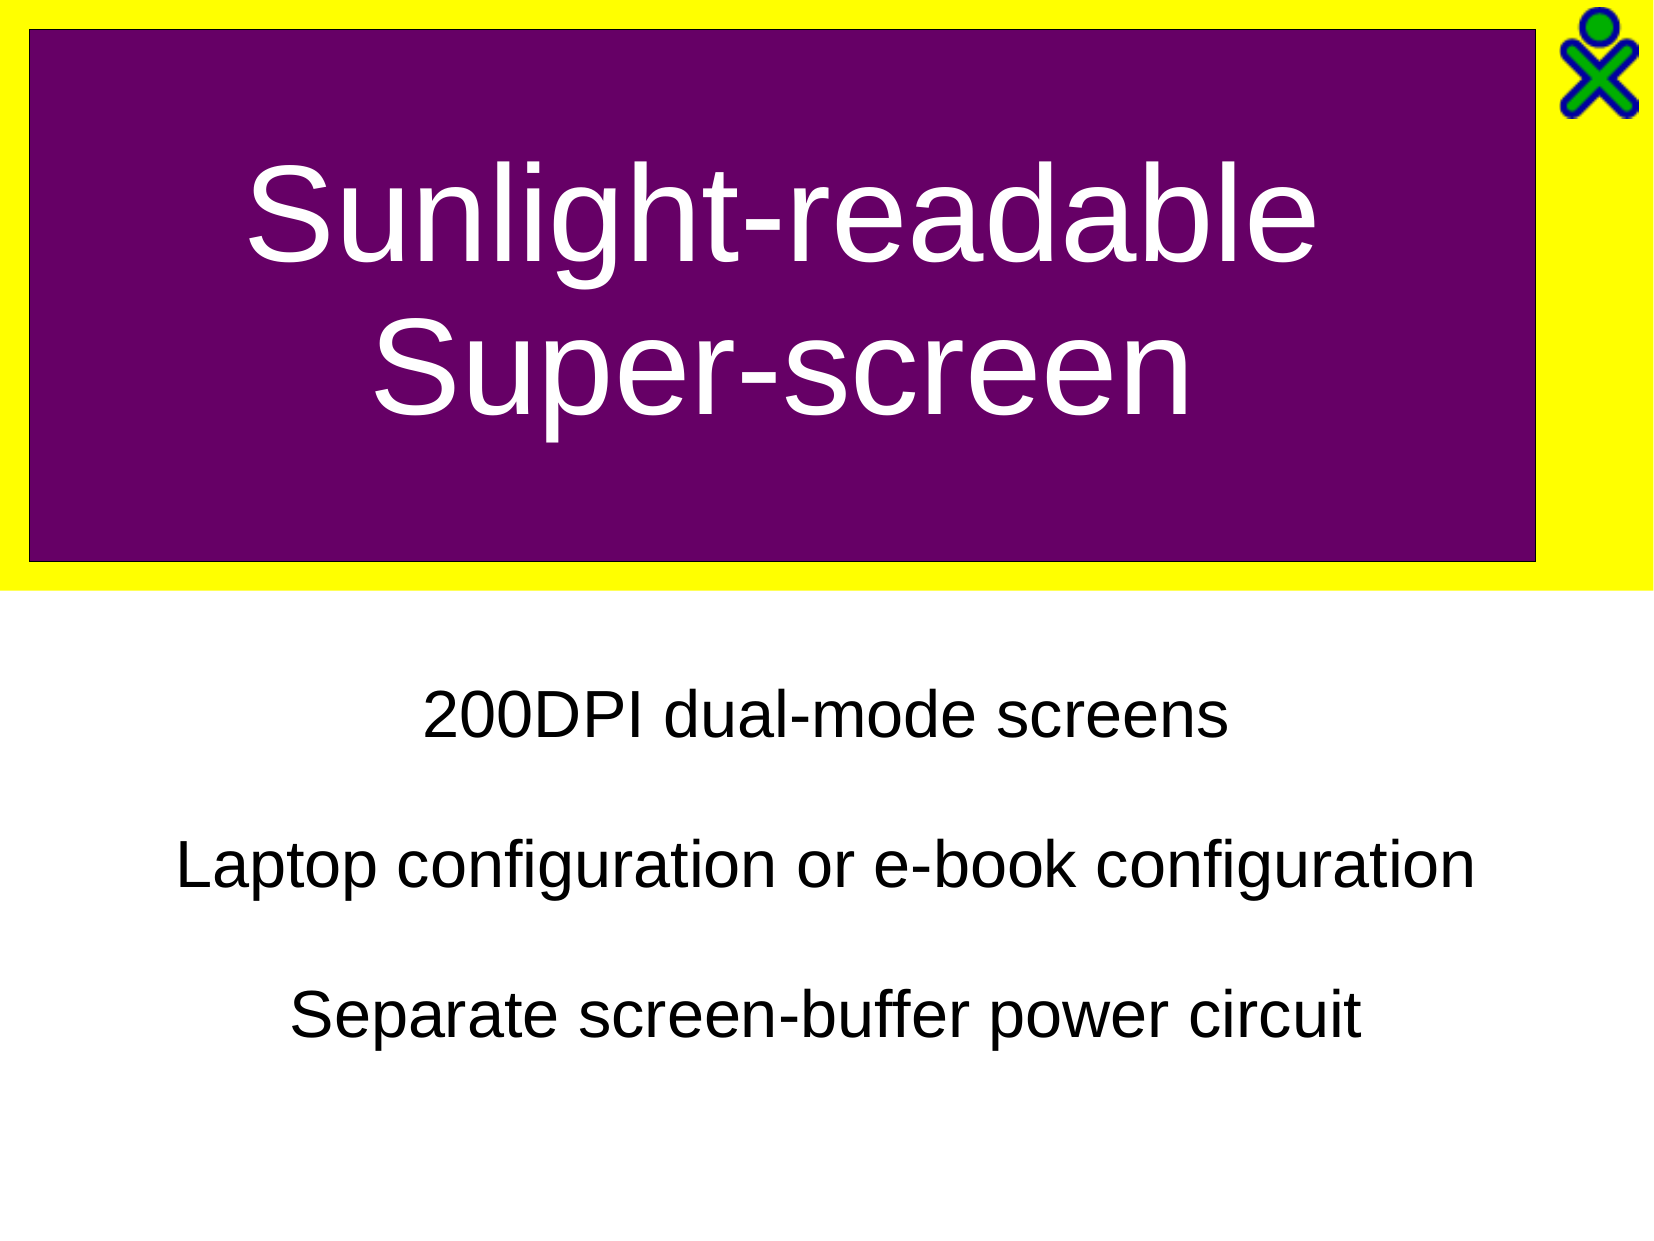

# Sunlight-readable Super-screen
200DPI dual-mode screens
Laptop configuration or e-book configuration
Separate screen-buffer power circuit